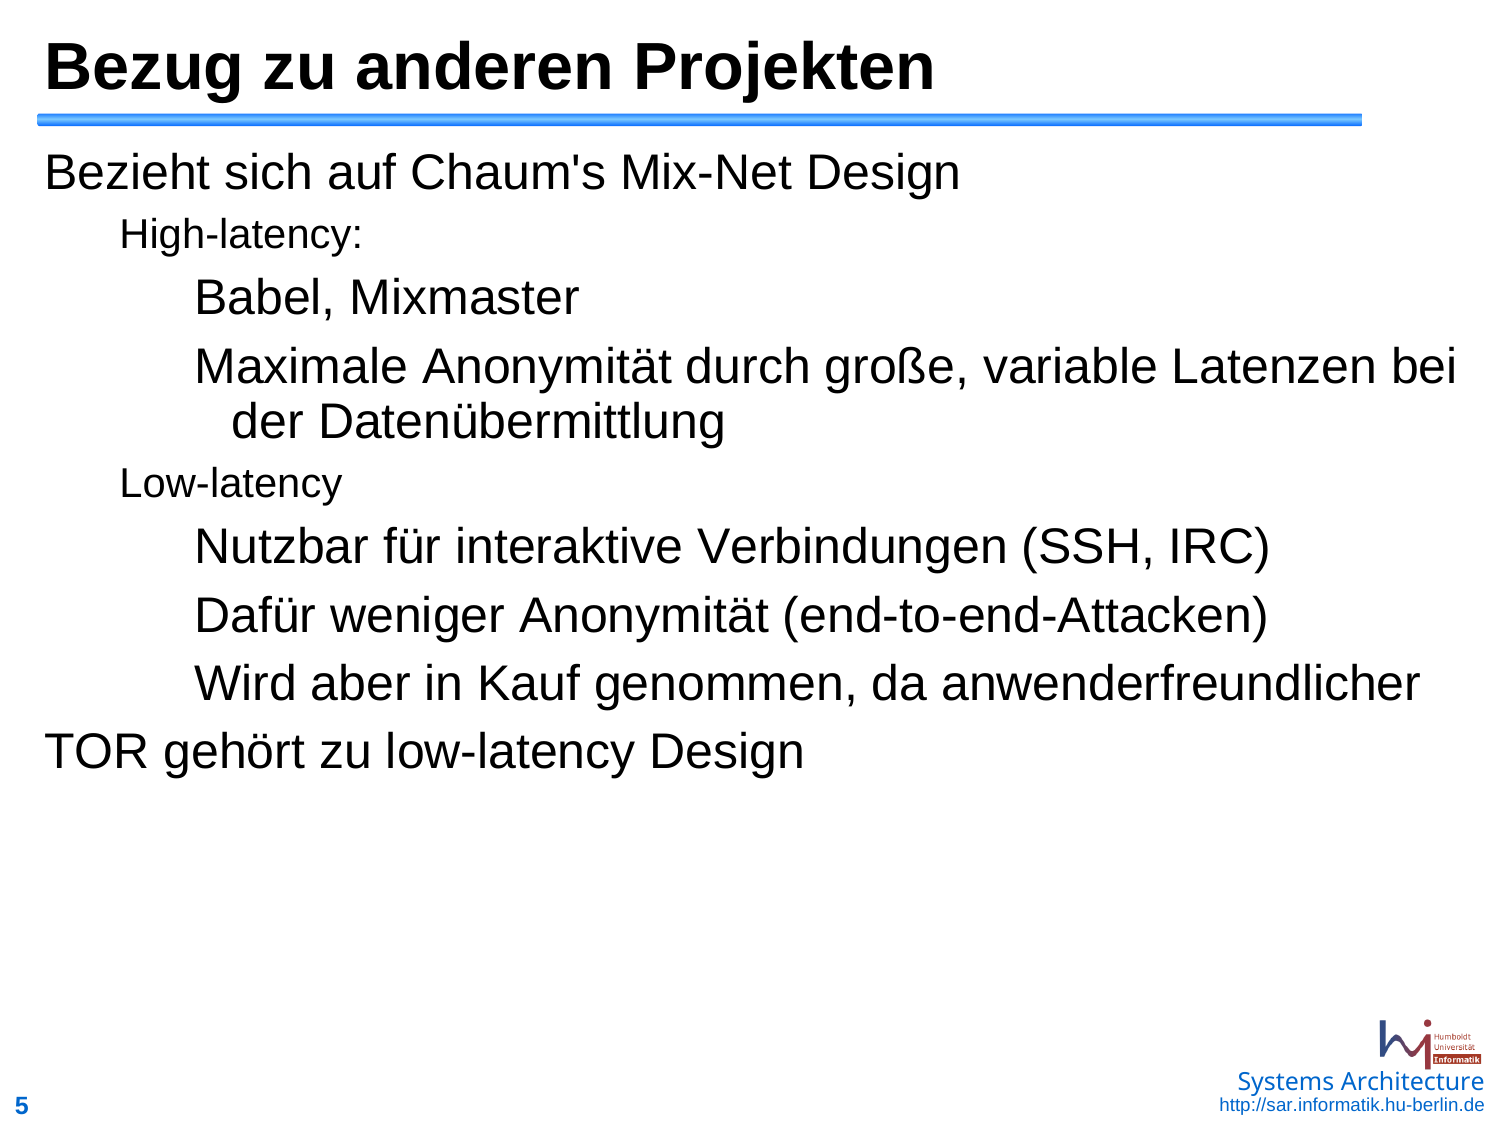

# Bezug zu anderen Projekten
Bezieht sich auf Chaum's Mix-Net Design
High-latency:
Babel, Mixmaster
Maximale Anonymität durch große, variable Latenzen bei der Datenübermittlung
Low-latency
Nutzbar für interaktive Verbindungen (SSH, IRC)
Dafür weniger Anonymität (end-to-end-Attacken)
Wird aber in Kauf genommen, da anwenderfreundlicher
TOR gehört zu low-latency Design